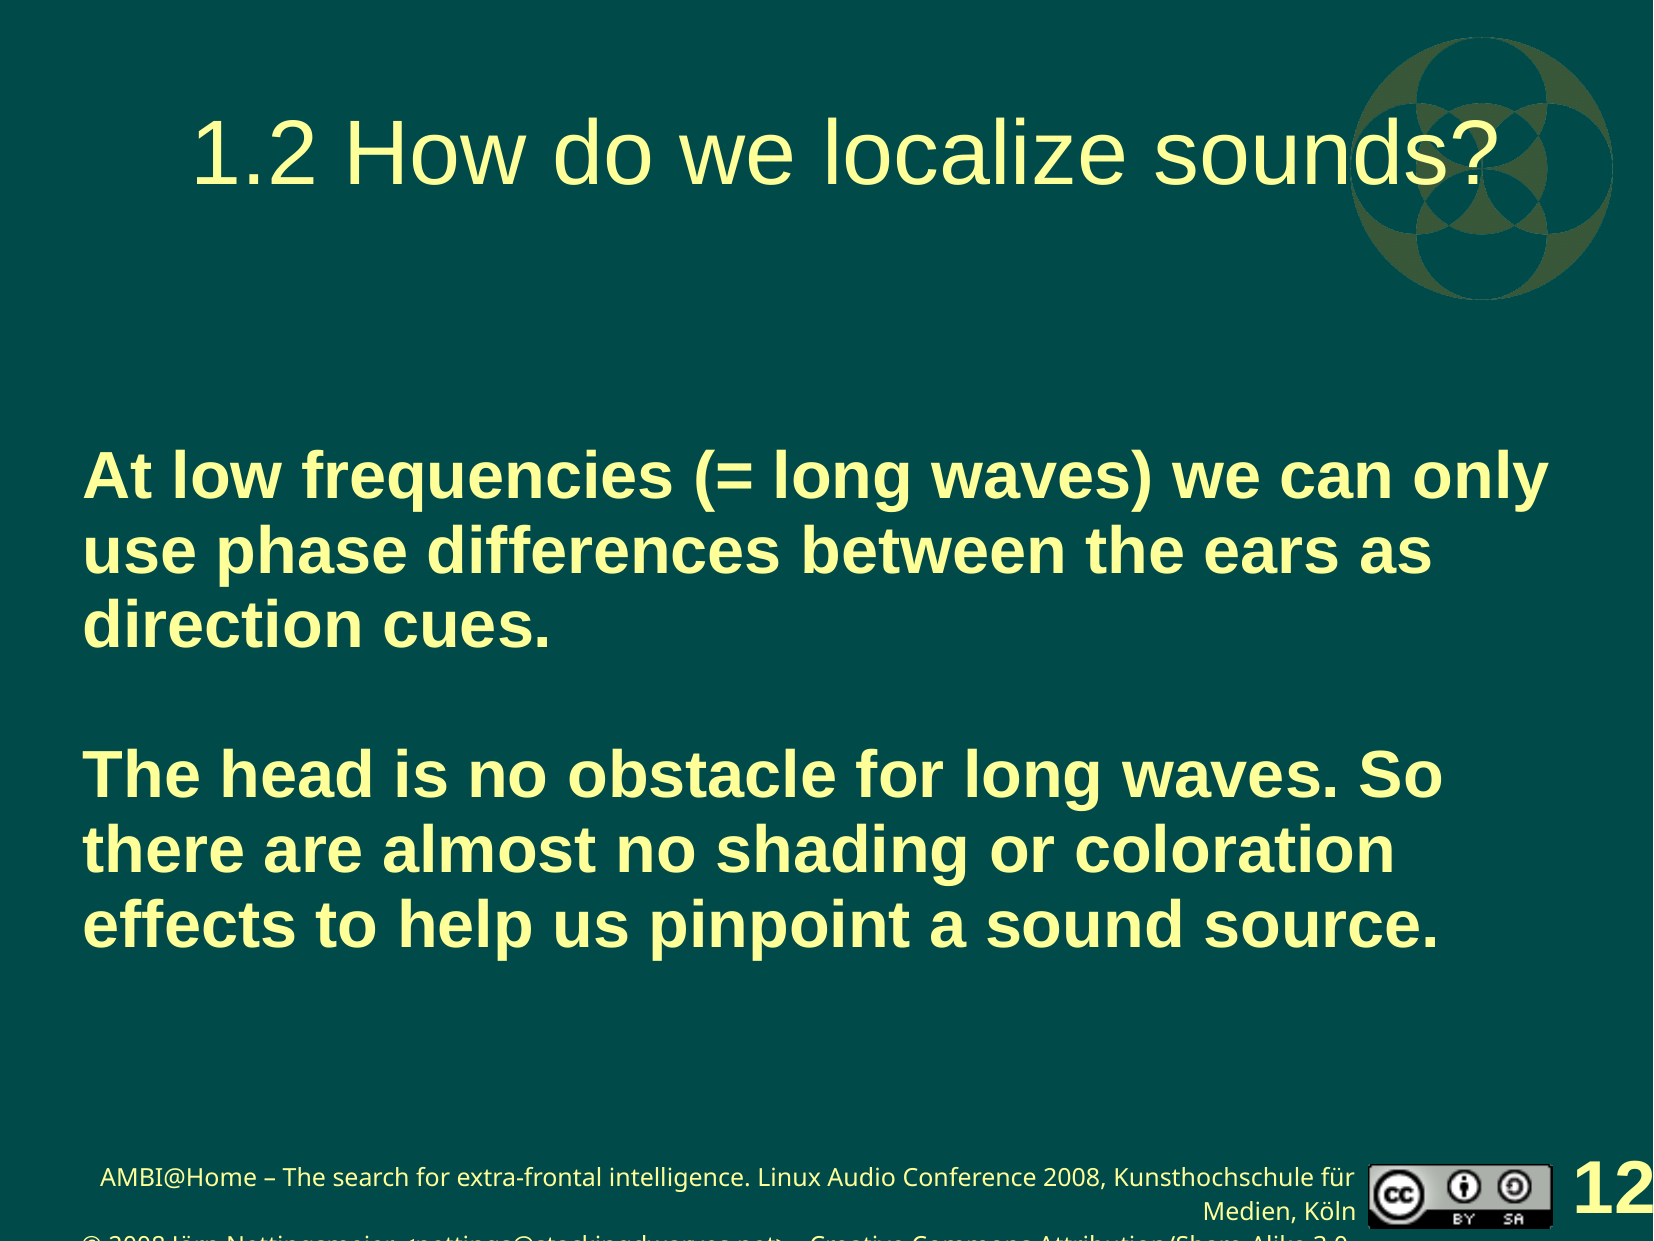

# 1.2 How do we localize sounds?
At low frequencies (= long waves) we can only use phase differences between the ears as direction cues.
The head is no obstacle for long waves. So there are almost no shading or coloration effects to help us pinpoint a sound source.